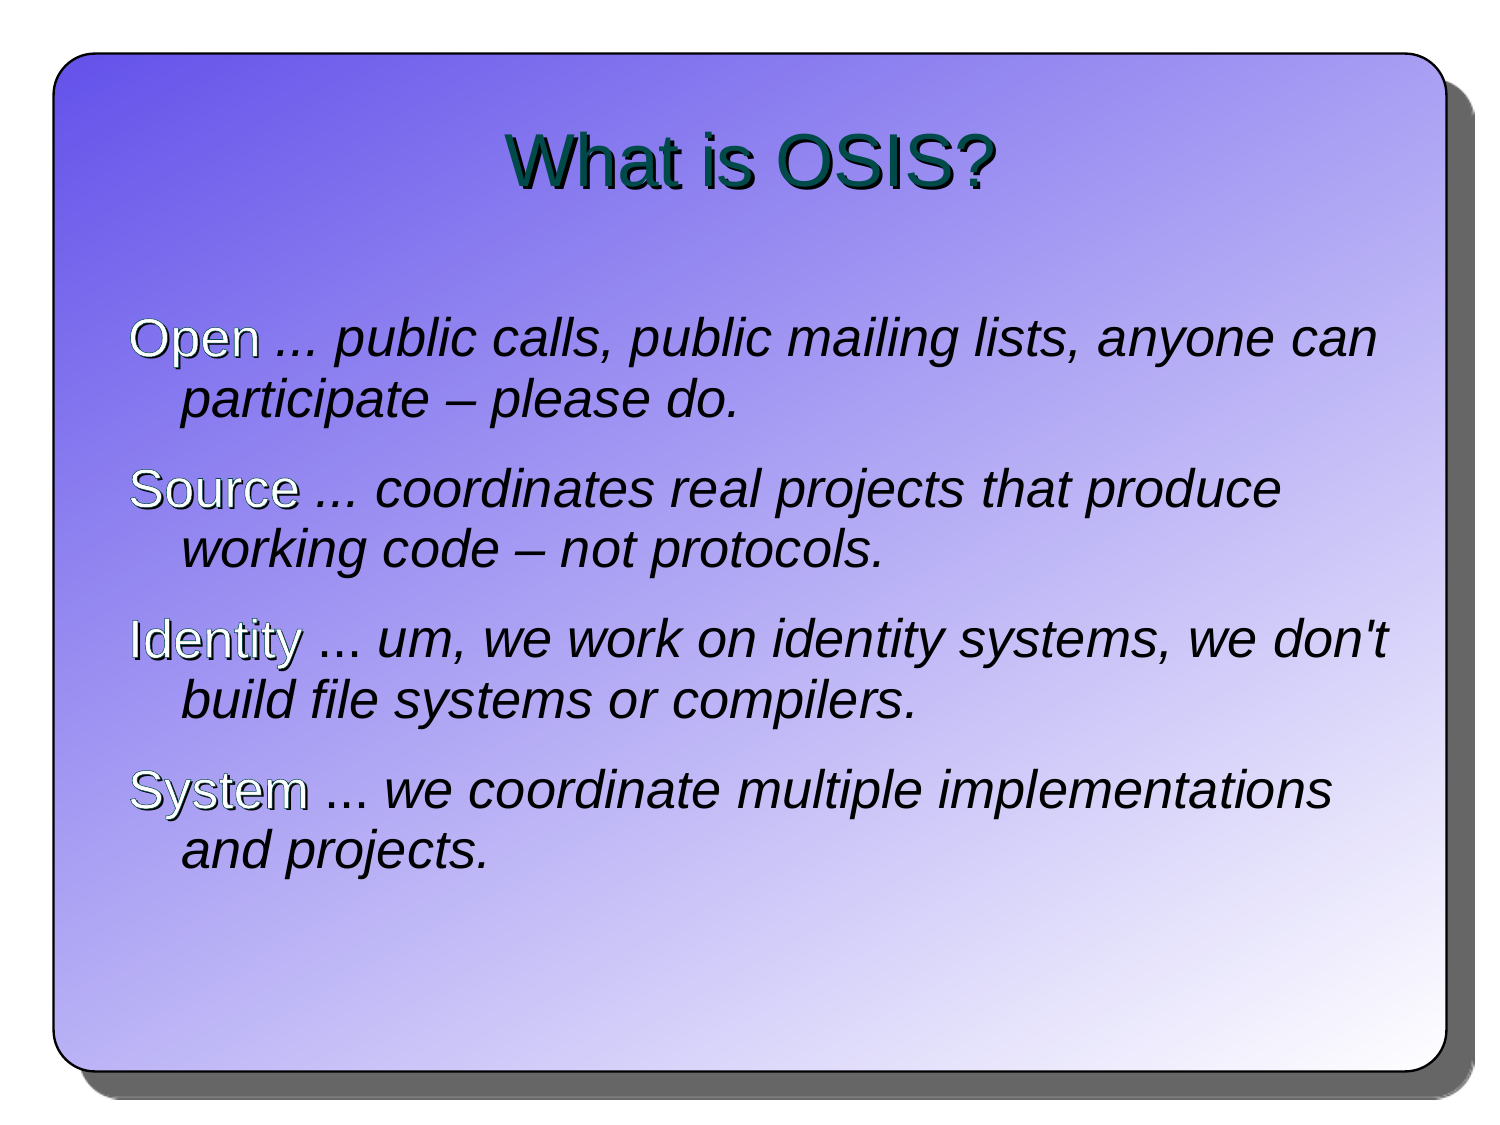

# What is OSIS?
Open ... public calls, public mailing lists, anyone can participate – please do.
Source ... coordinates real projects that produce working code – not protocols.
Identity ... um, we work on identity systems, we don't build file systems or compilers.
System ... we coordinate multiple implementations and projects.